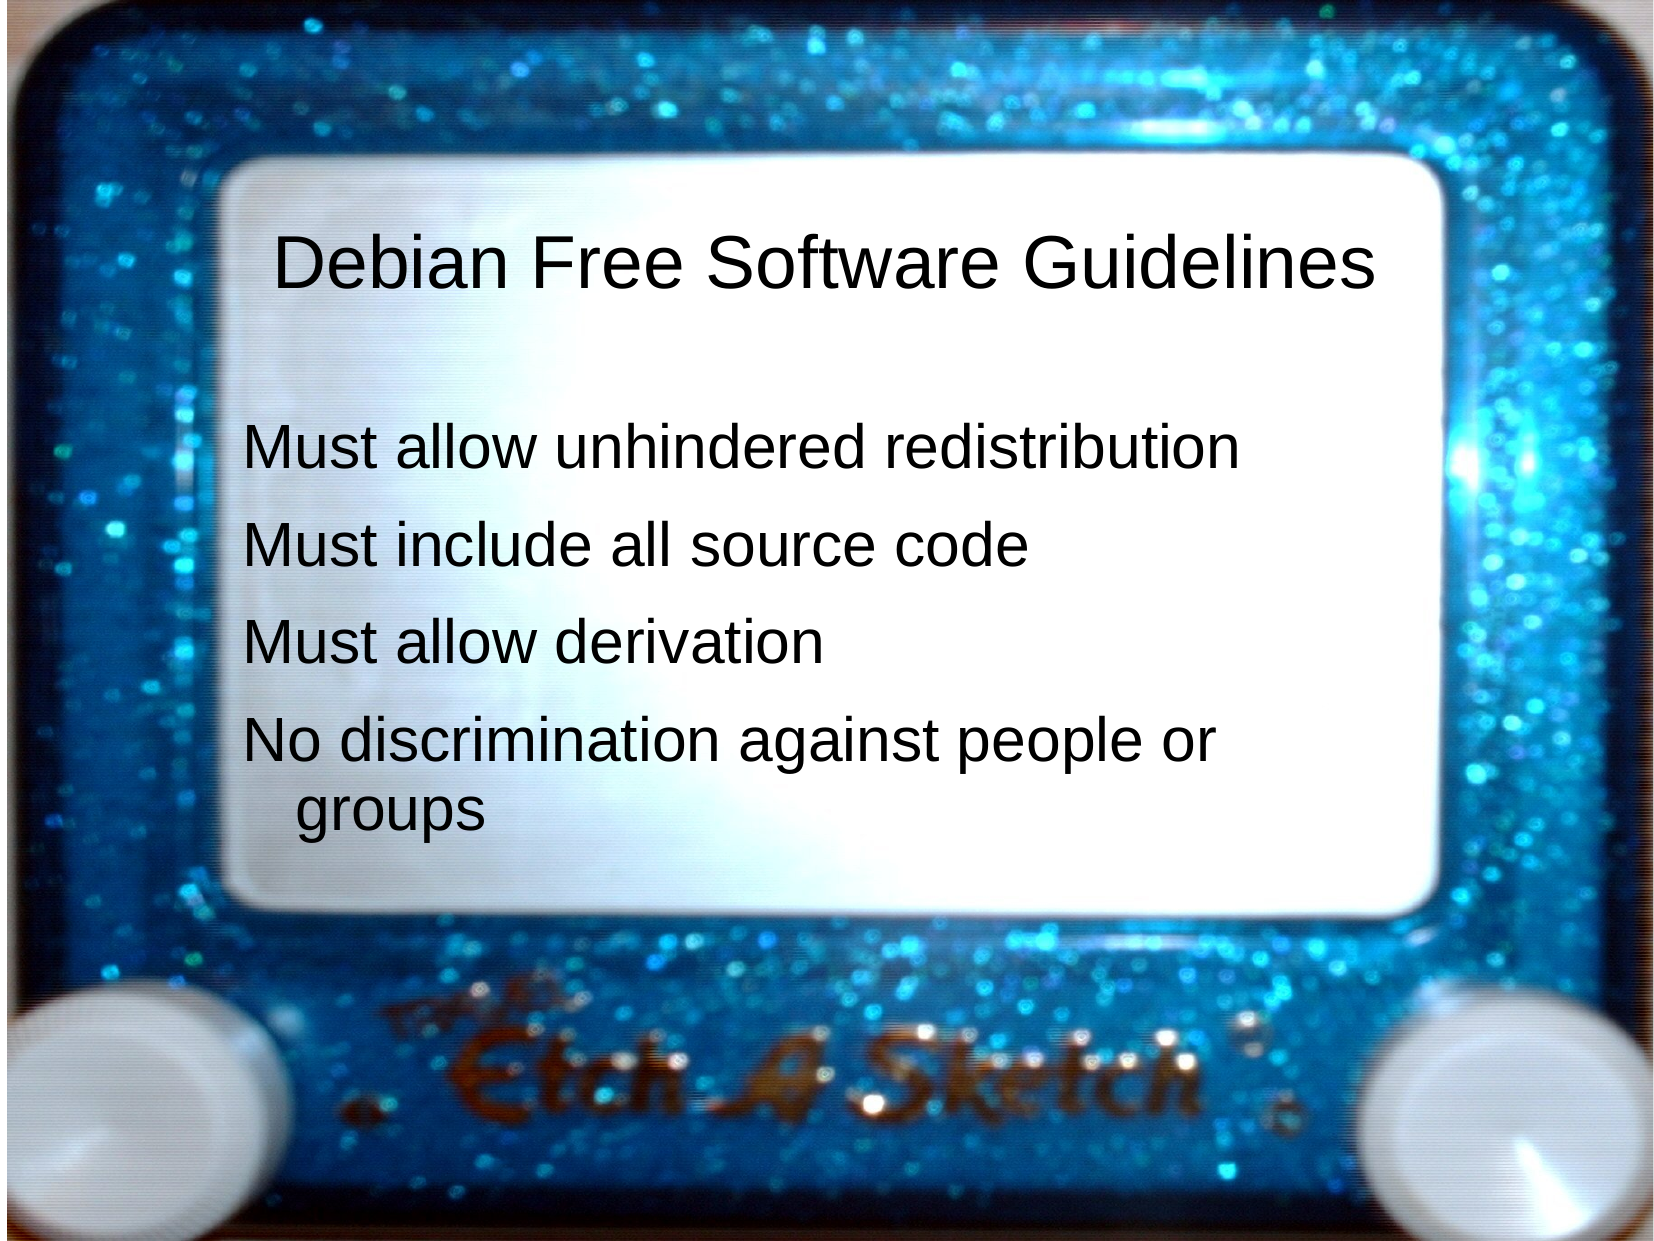

# Debian Free Software Guidelines
Must allow unhindered redistribution
Must include all source code
Must allow derivation
No discrimination against people or groups